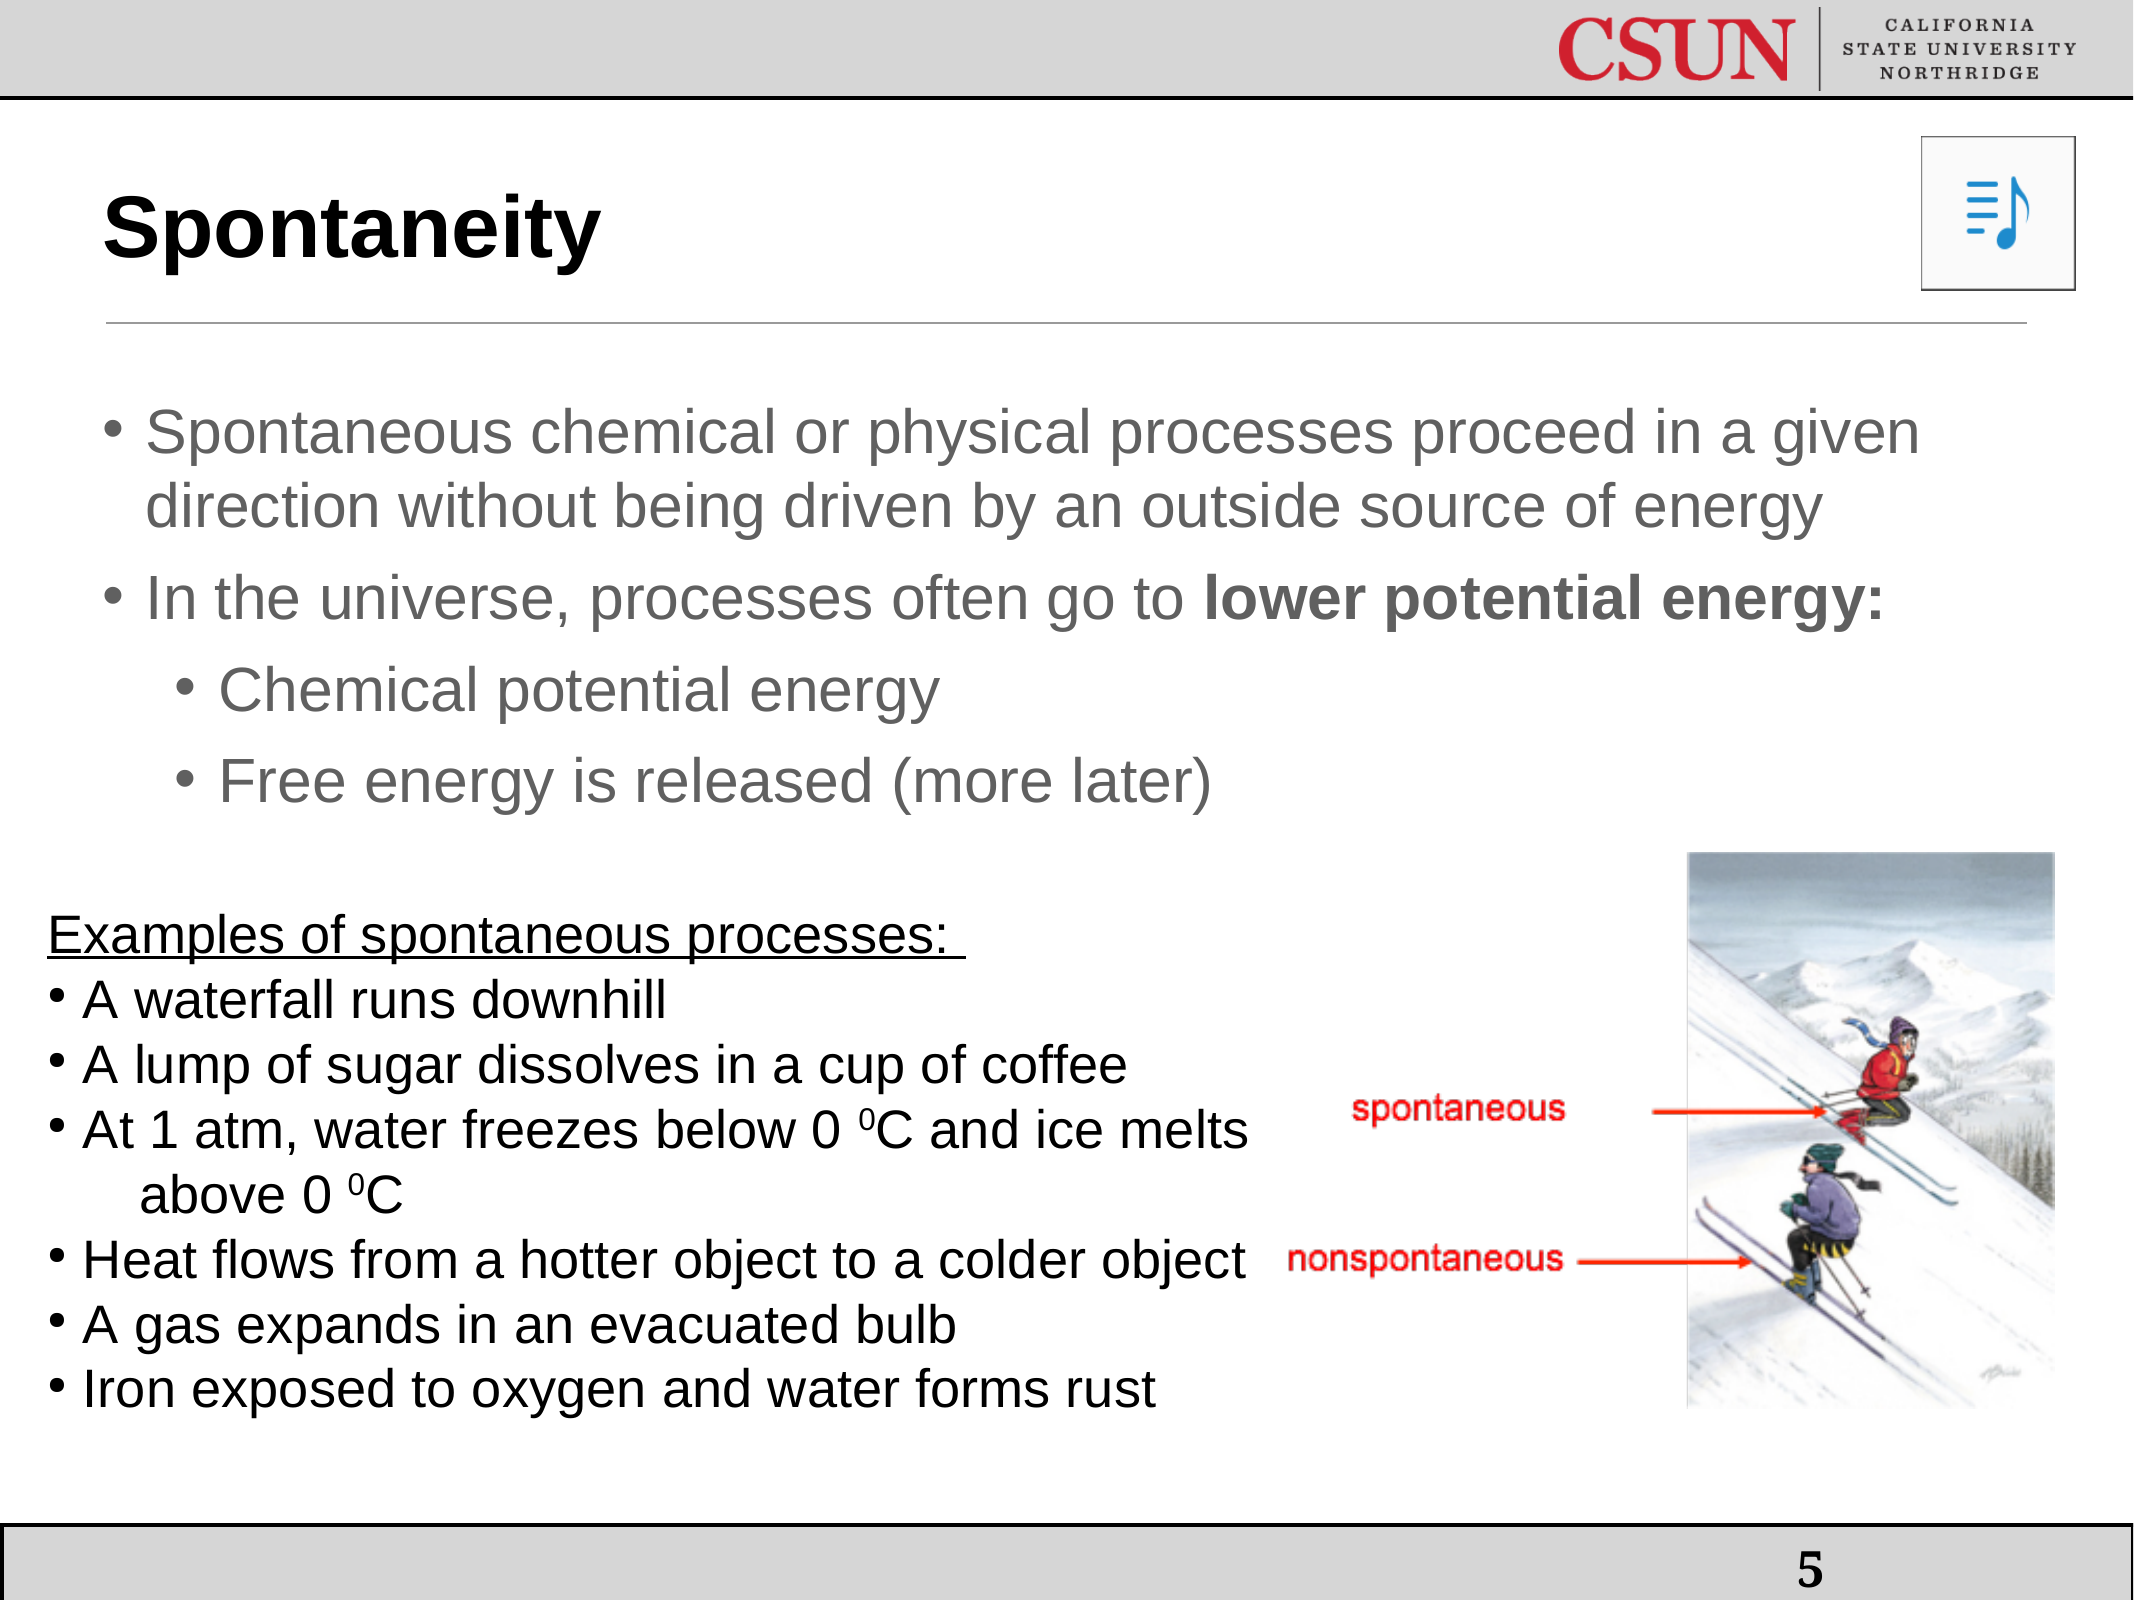

# Spontaneity
Spontaneous chemical or physical processes proceed in a given direction without being driven by an outside source of energy
In the universe, processes often go to lower potential energy:
Chemical potential energy
Free energy is released (more later)
Examples of spontaneous processes:
A waterfall runs downhill
A lump of sugar dissolves in a cup of coffee
At 1 atm, water freezes below 0 0C and ice melts above 0 0C
Heat flows from a hotter object to a colder object
A gas expands in an evacuated bulb
Iron exposed to oxygen and water forms rust
5